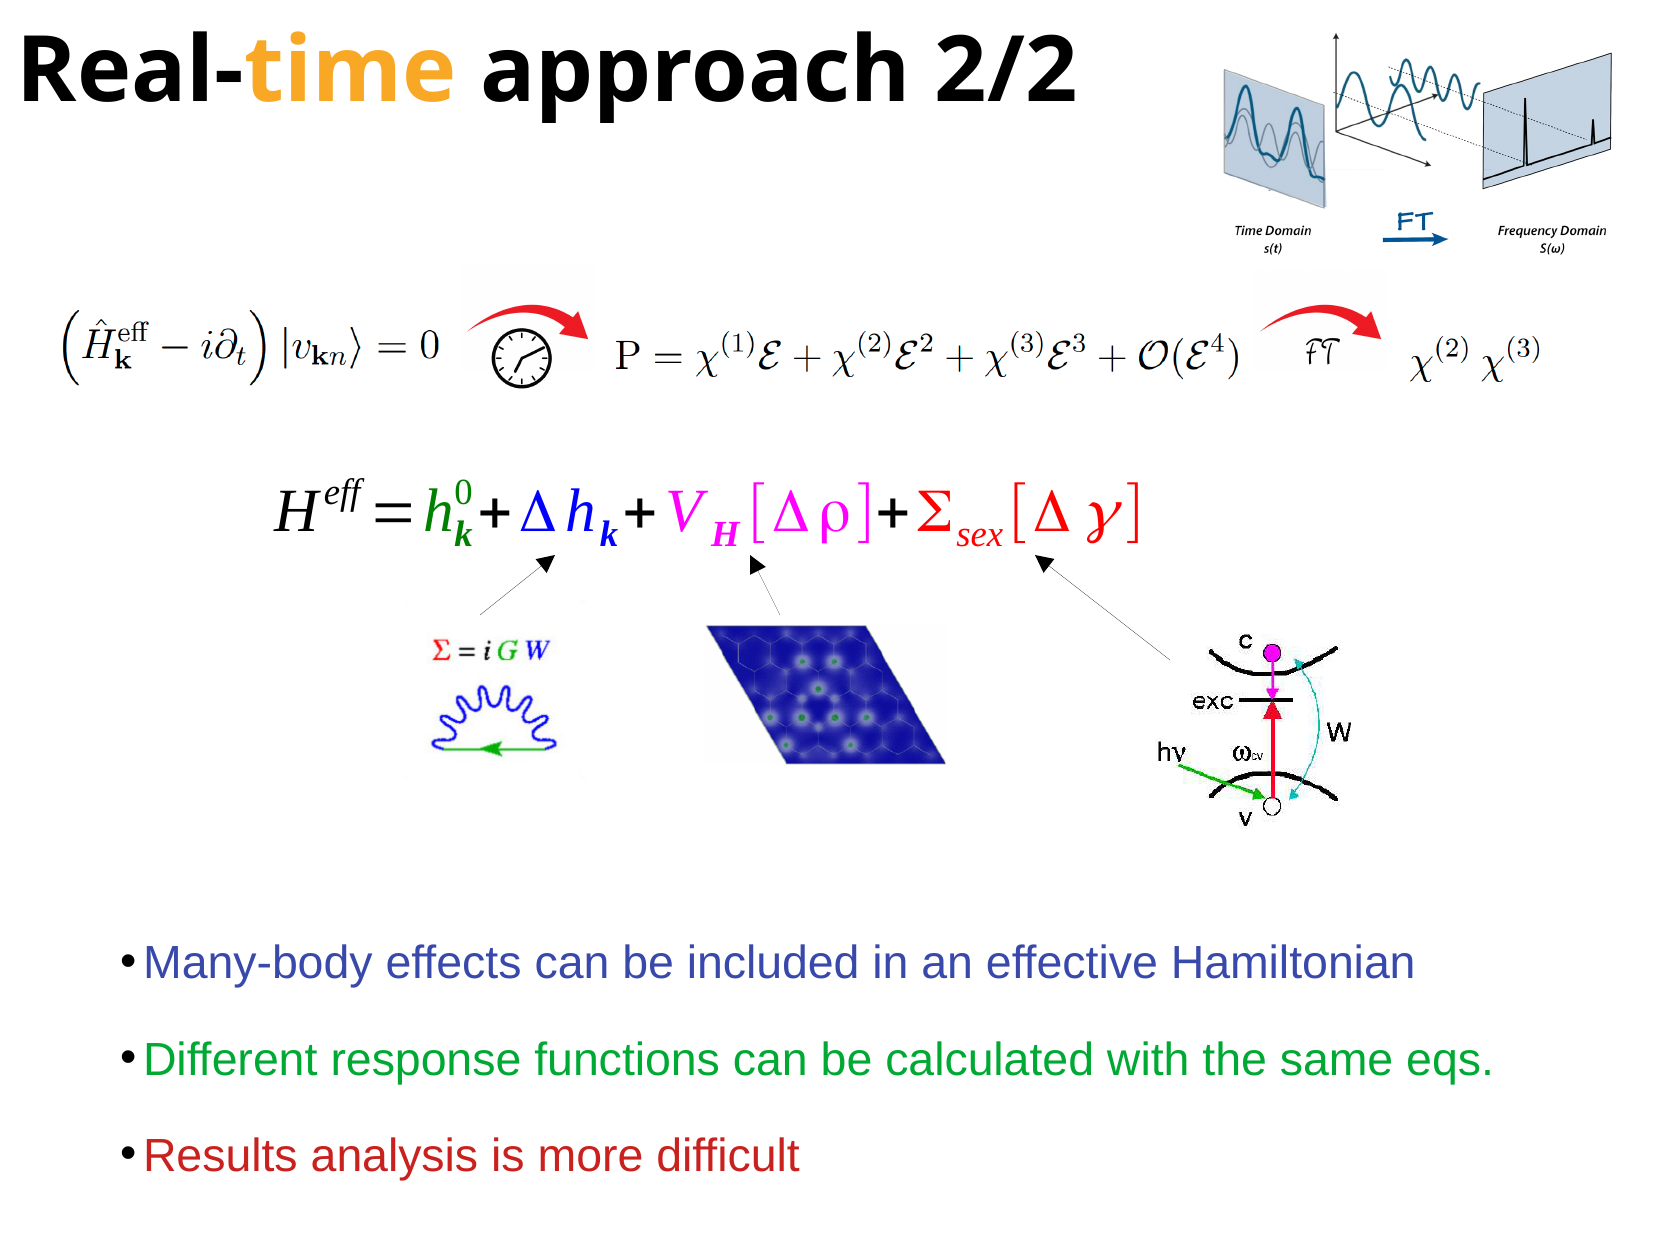

# Real-time approach 2/2
Many-body effects can be included in an effective Hamiltonian
Different response functions can be calculated with the same eqs.
Results analysis is more difficult